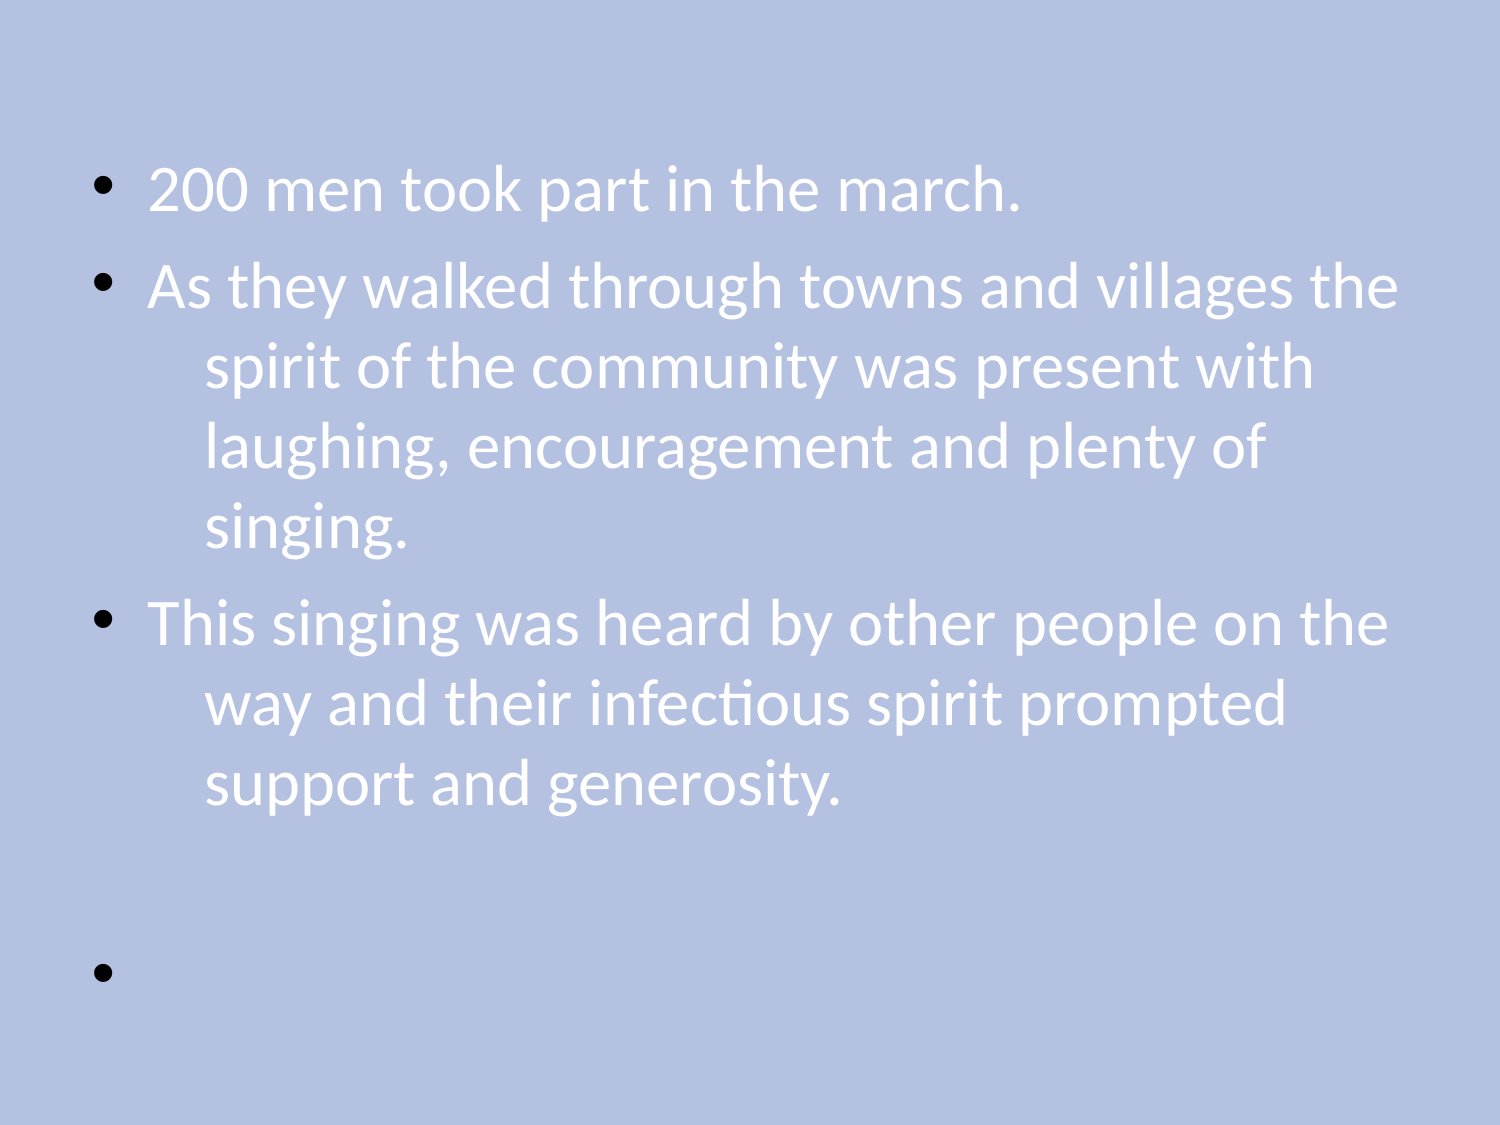

#
200 men took part in the march.
As they walked through towns and villages the spirit of the community was present with laughing, encouragement and plenty of singing.
This singing was heard by other people on the way and their infectious spirit prompted support and generosity.